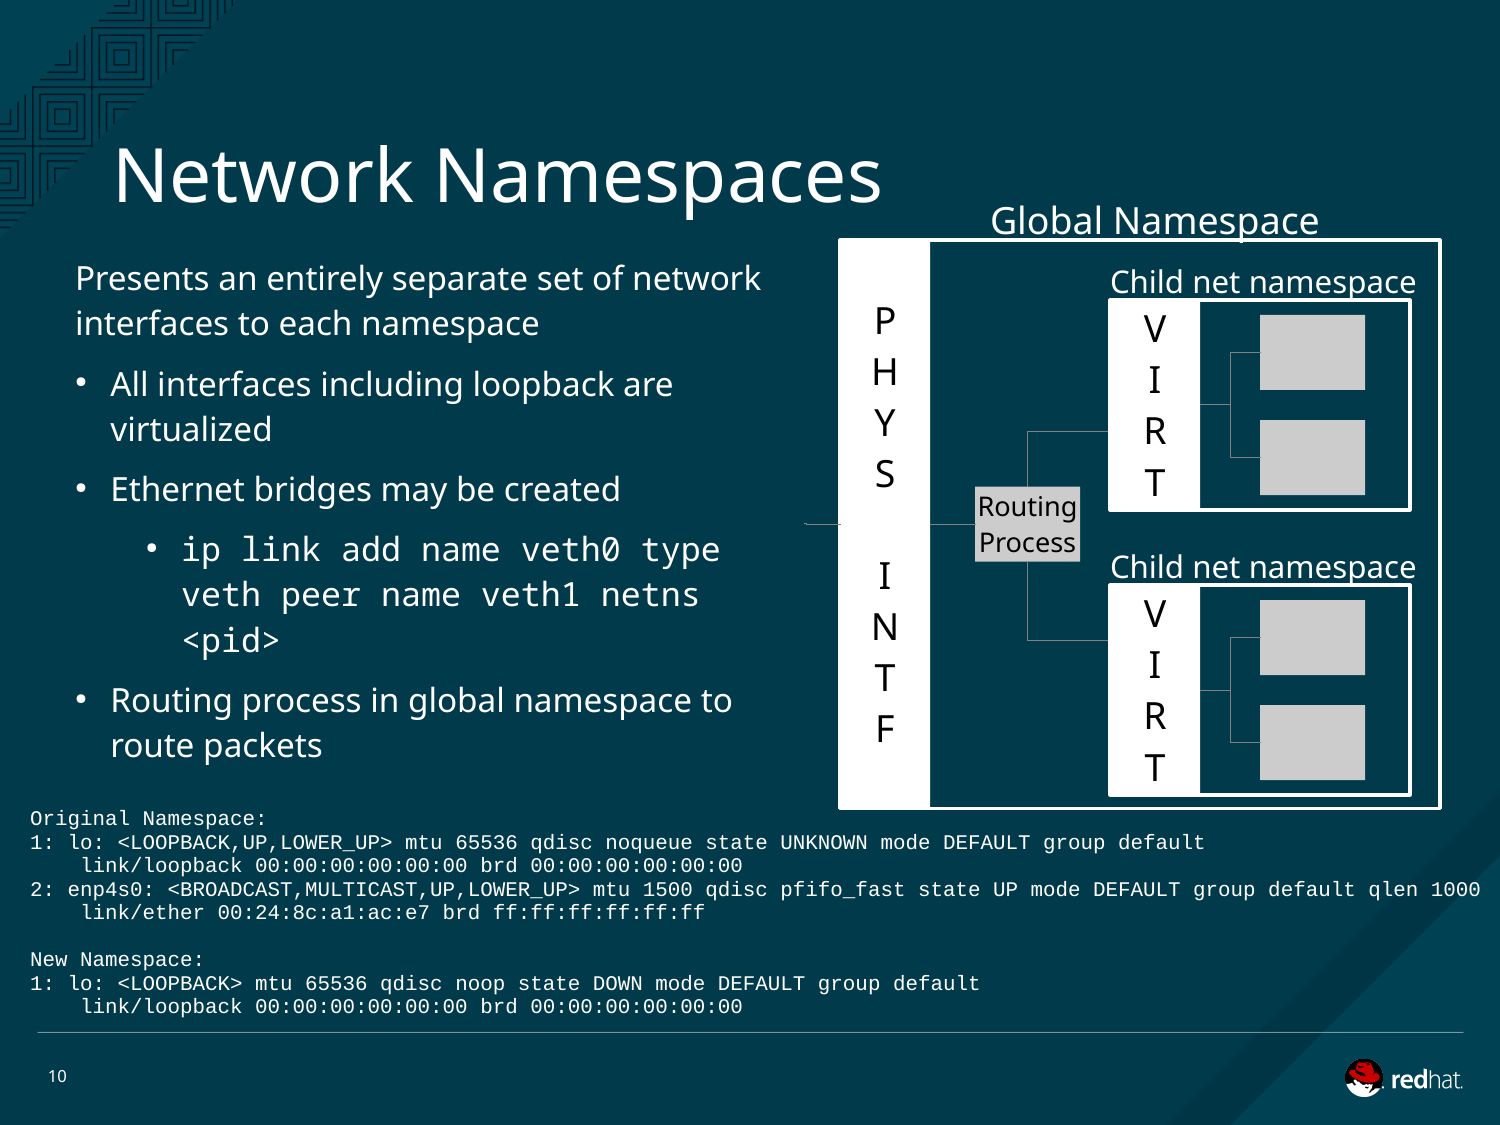

# Network Namespaces
Global Namespace
P
H
Y
S
I
N
T
F
Presents an entirely separate set of network interfaces to each namespace
All interfaces including loopback are virtualized
Ethernet bridges may be created
ip link add name veth0 type veth peer name veth1 netns <pid>
Routing process in global namespace to route packets
Child net namespace
V
I
R
T
Routing
Process
Child net namespace
V
I
R
T
Original Namespace:
1: lo: <LOOPBACK,UP,LOWER_UP> mtu 65536 qdisc noqueue state UNKNOWN mode DEFAULT group default
 link/loopback 00:00:00:00:00:00 brd 00:00:00:00:00:00
2: enp4s0: <BROADCAST,MULTICAST,UP,LOWER_UP> mtu 1500 qdisc pfifo_fast state UP mode DEFAULT group default qlen 1000
 link/ether 00:24:8c:a1:ac:e7 brd ff:ff:ff:ff:ff:ff
New Namespace:
1: lo: <LOOPBACK> mtu 65536 qdisc noop state DOWN mode DEFAULT group default
 link/loopback 00:00:00:00:00:00 brd 00:00:00:00:00:00
10